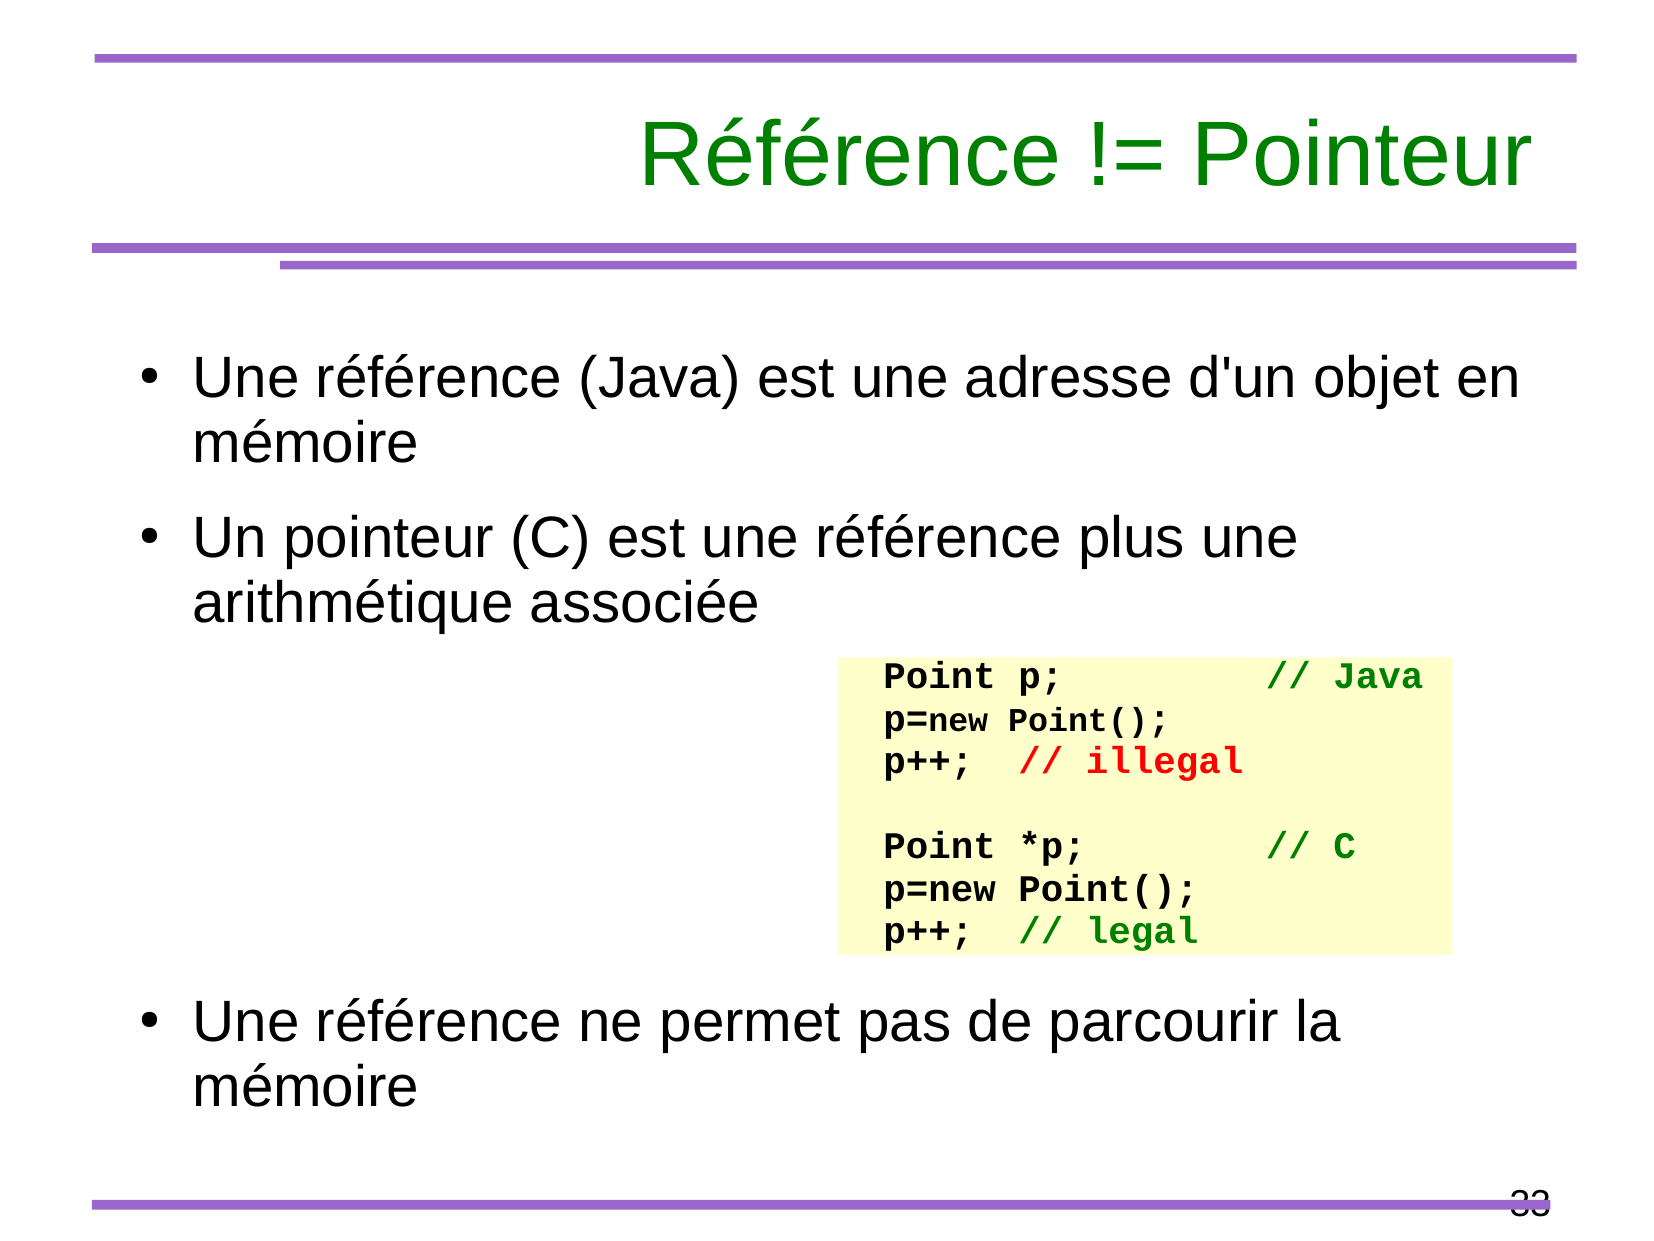

# Référence != Pointeur
Une référence (Java) est une adresse d'un objet en mémoire
Un pointeur (C) est une référence plus une arithmétique associée
Une référence ne permet pas de parcourir la mémoire
 Point p; // Java
 p=new Point();
 p++; // illegal
 Point *p; // C
 p=new Point();
 p++; // legal